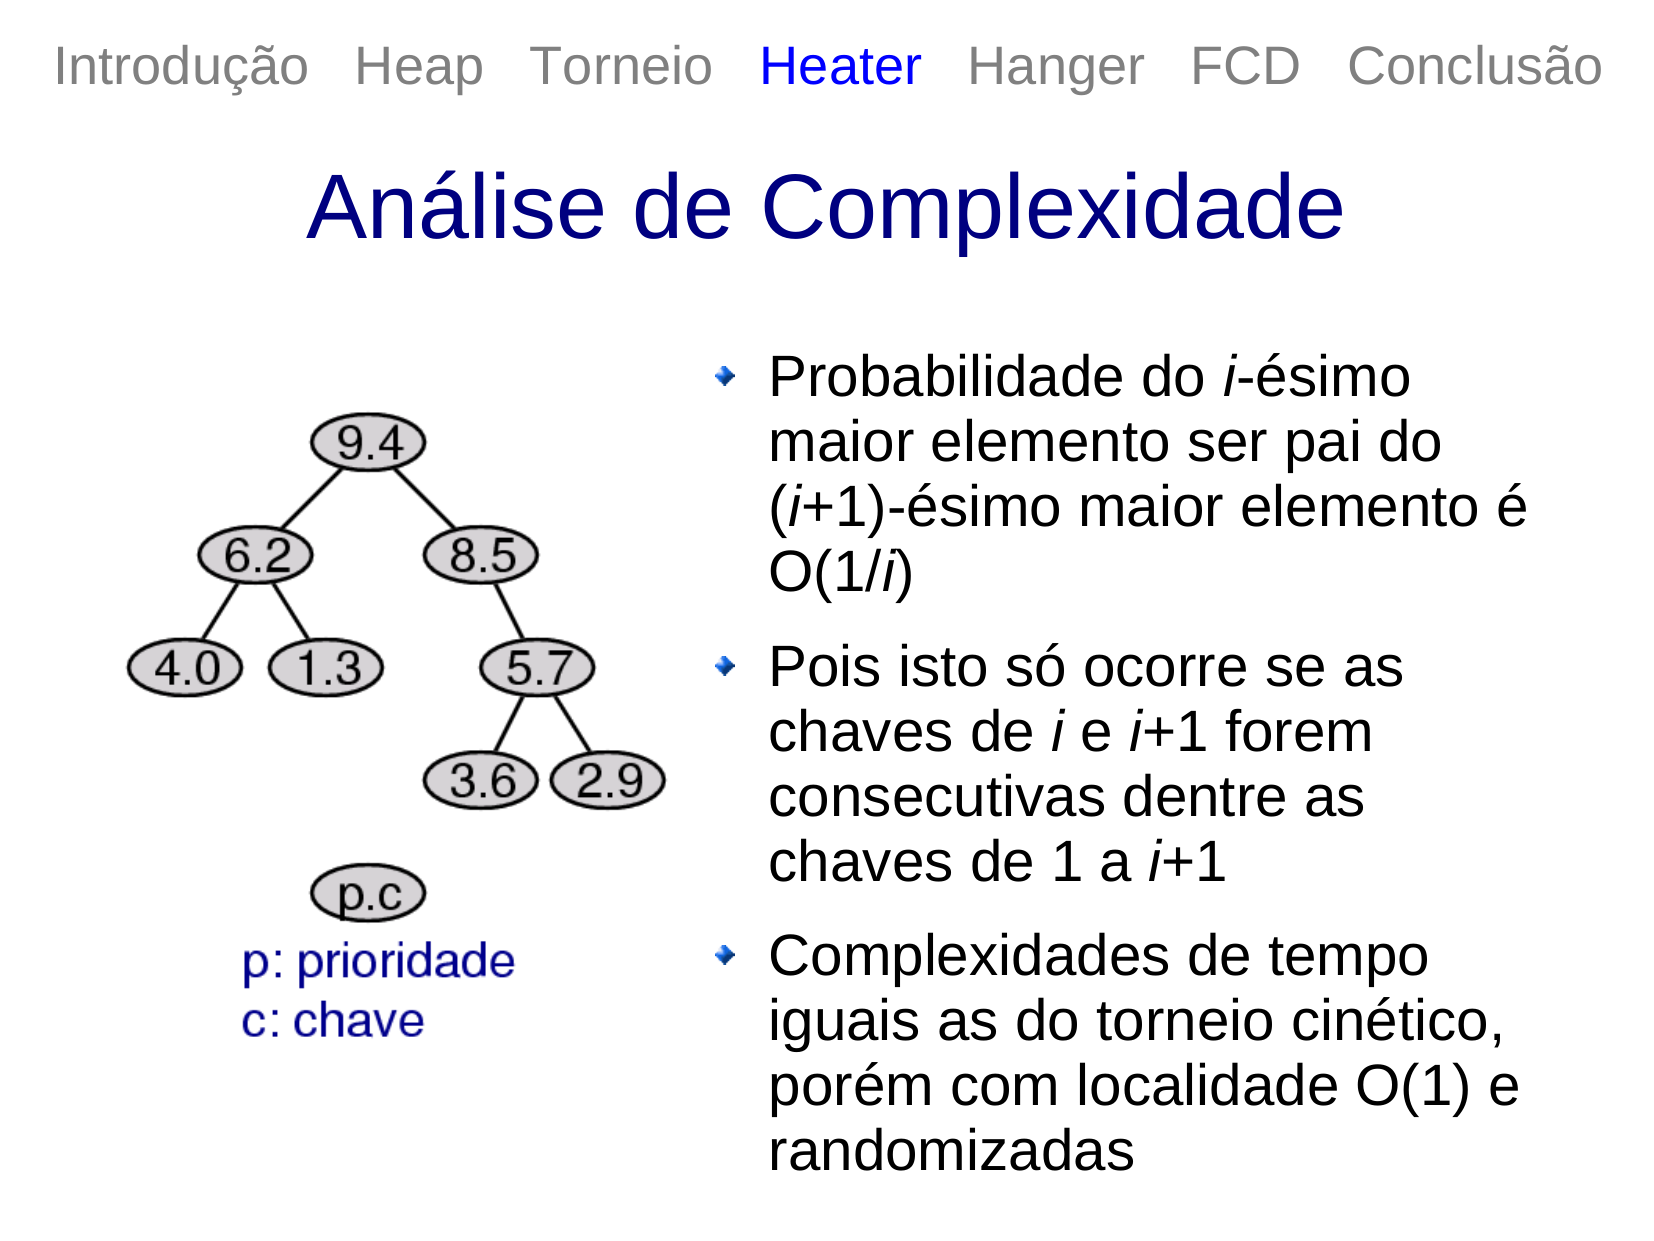

Introdução Heap Torneio Heater Hanger FCD Conclusão
# Análise de Complexidade
Probabilidade do i-ésimo maior elemento ser pai do (i+1)-ésimo maior elemento é O(1/i)
Pois isto só ocorre se as chaves de i e i+1 forem consecutivas dentre as chaves de 1 a i+1
Complexidades de tempo iguais as do torneio cinético, porém com localidade O(1) e randomizadas